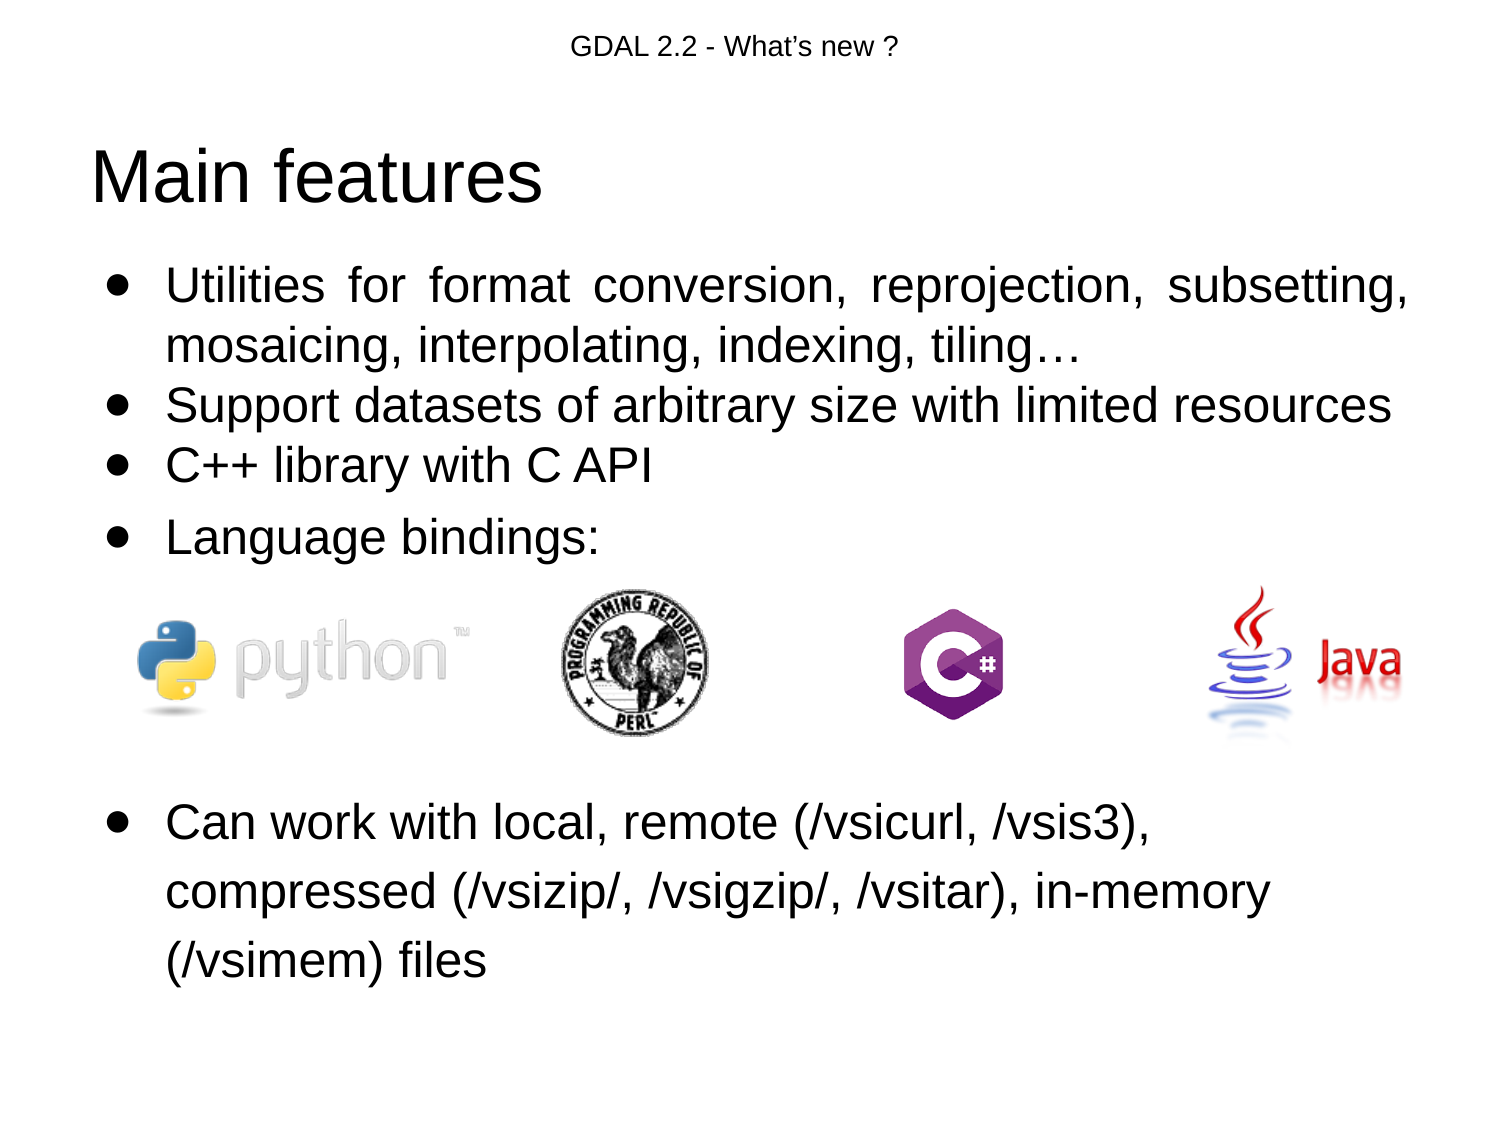

# Main features
Utilities for format conversion, reprojection, subsetting, mosaicing, interpolating, indexing, tiling…
Support datasets of arbitrary size with limited resources
C++ library with C API
Language bindings:
Can work with local, remote (/vsicurl, /vsis3), compressed (/vsizip/, /vsigzip/, /vsitar), in-memory (/vsimem) files